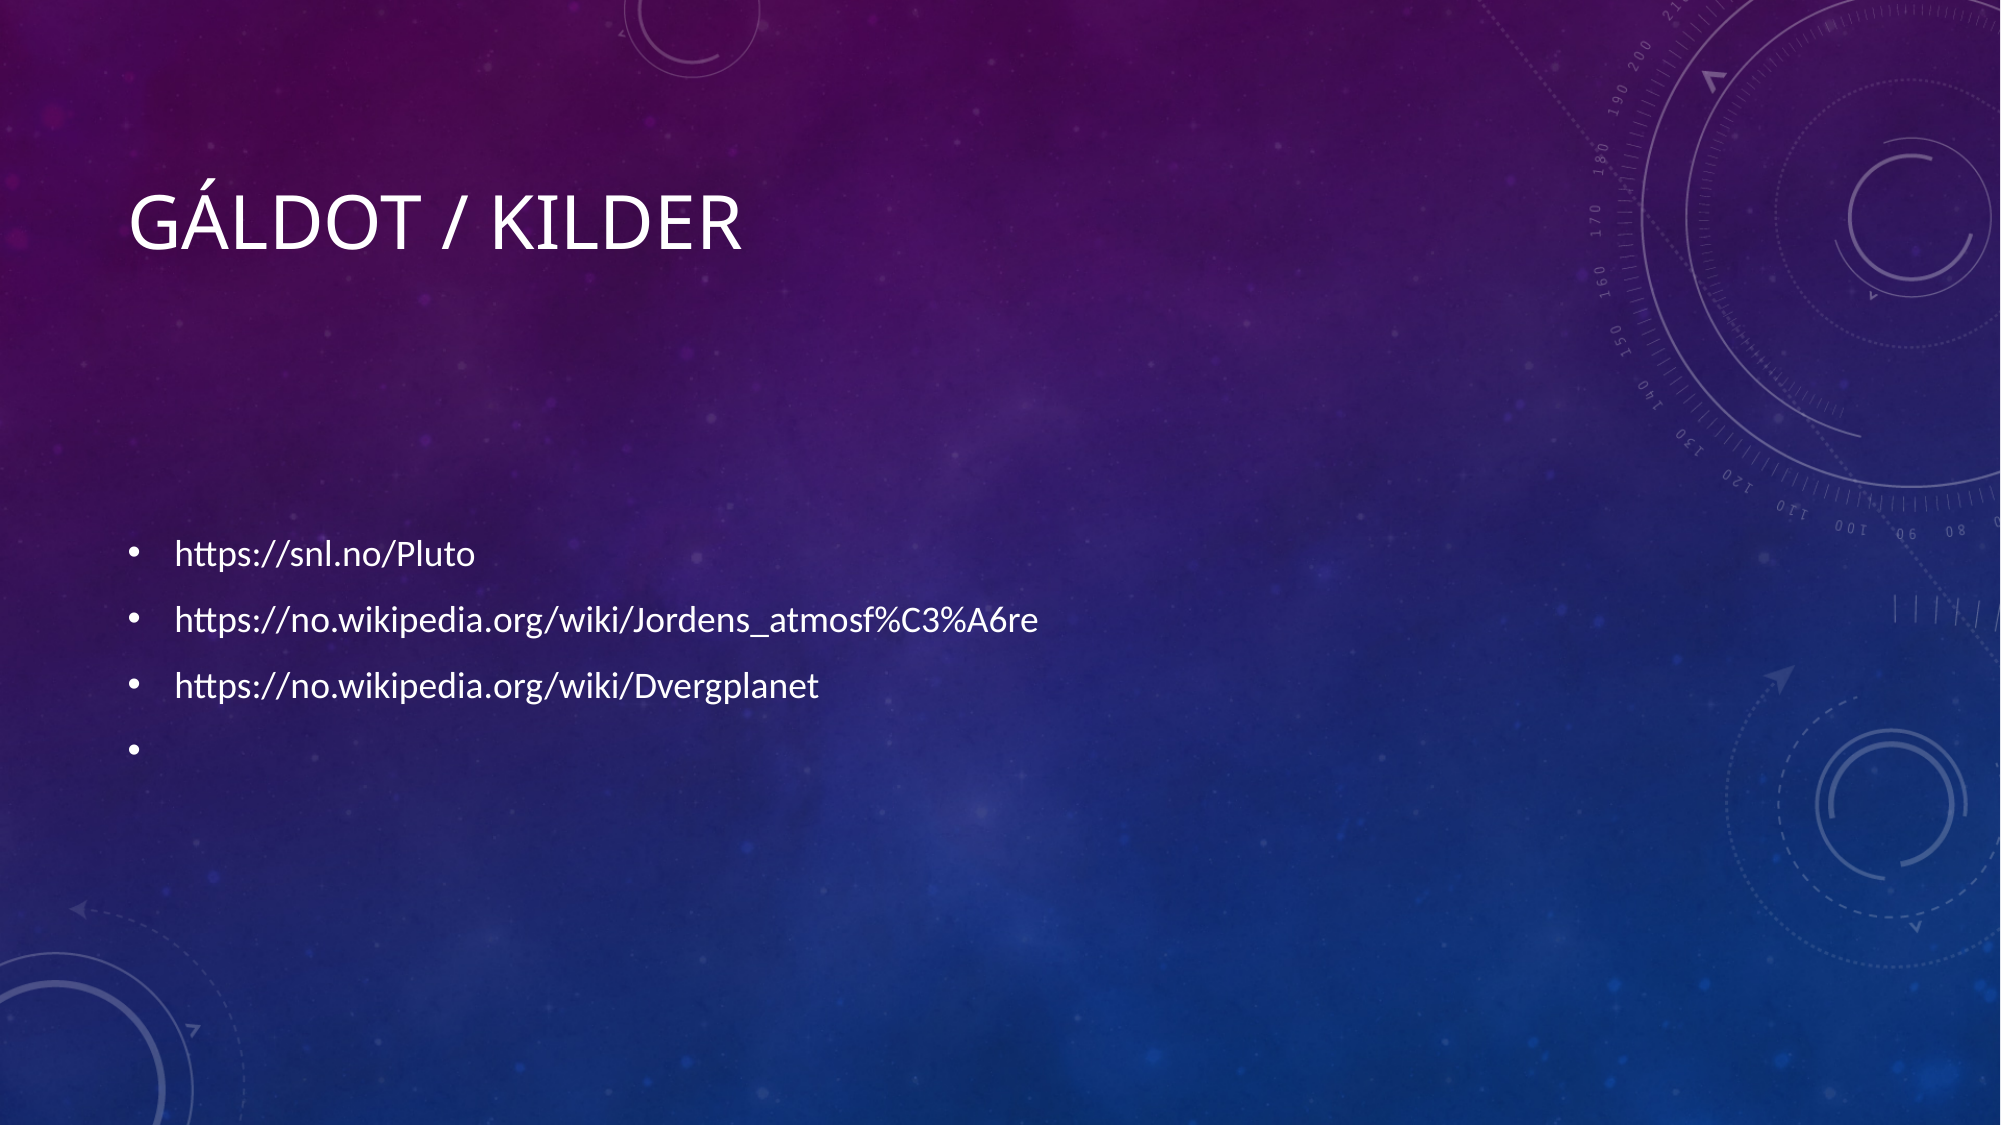

# Gáldot / Kilder
https://snl.no/Pluto
https://no.wikipedia.org/wiki/Jordens_atmosf%C3%A6re
https://no.wikipedia.org/wiki/Dvergplanet